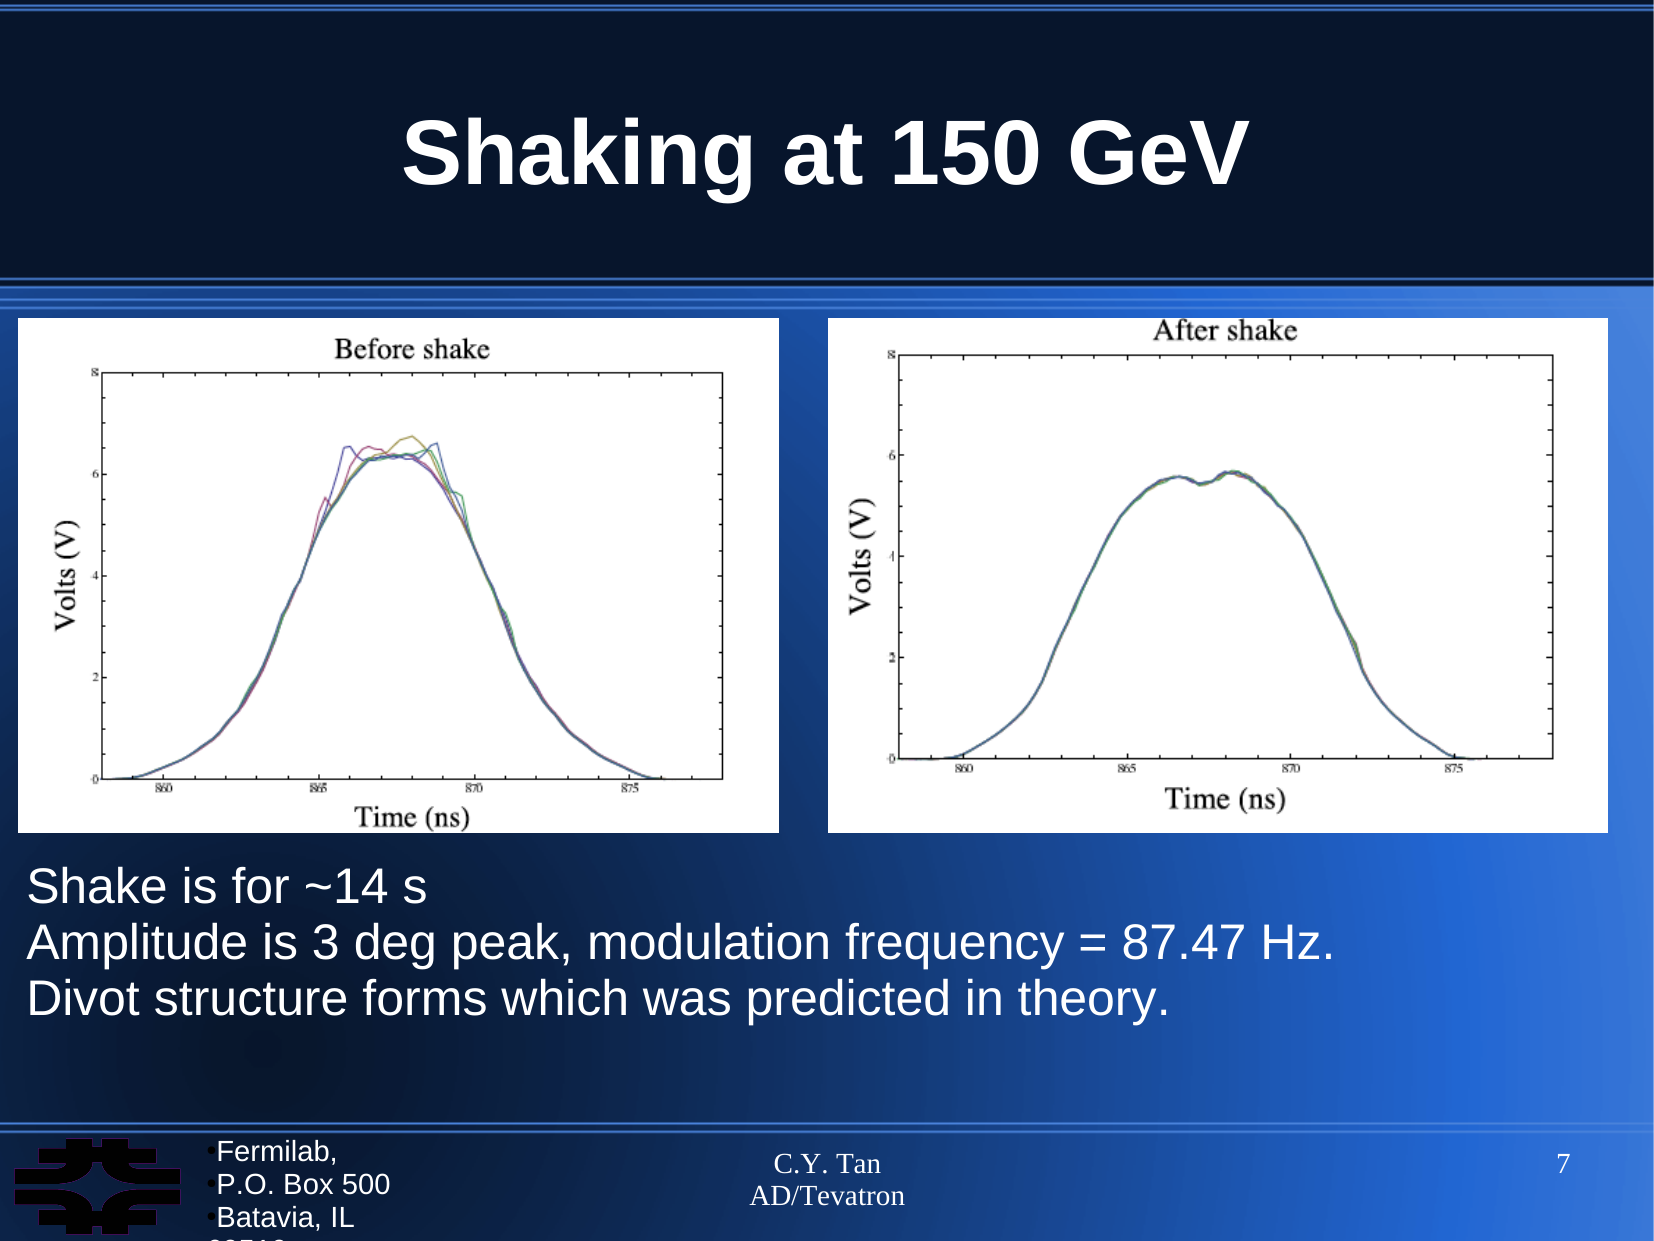

# Shaking at 150 GeV
Shake is for ~14 s
Amplitude is 3 deg peak, modulation frequency = 87.47 Hz.
Divot structure forms which was predicted in theory.
7